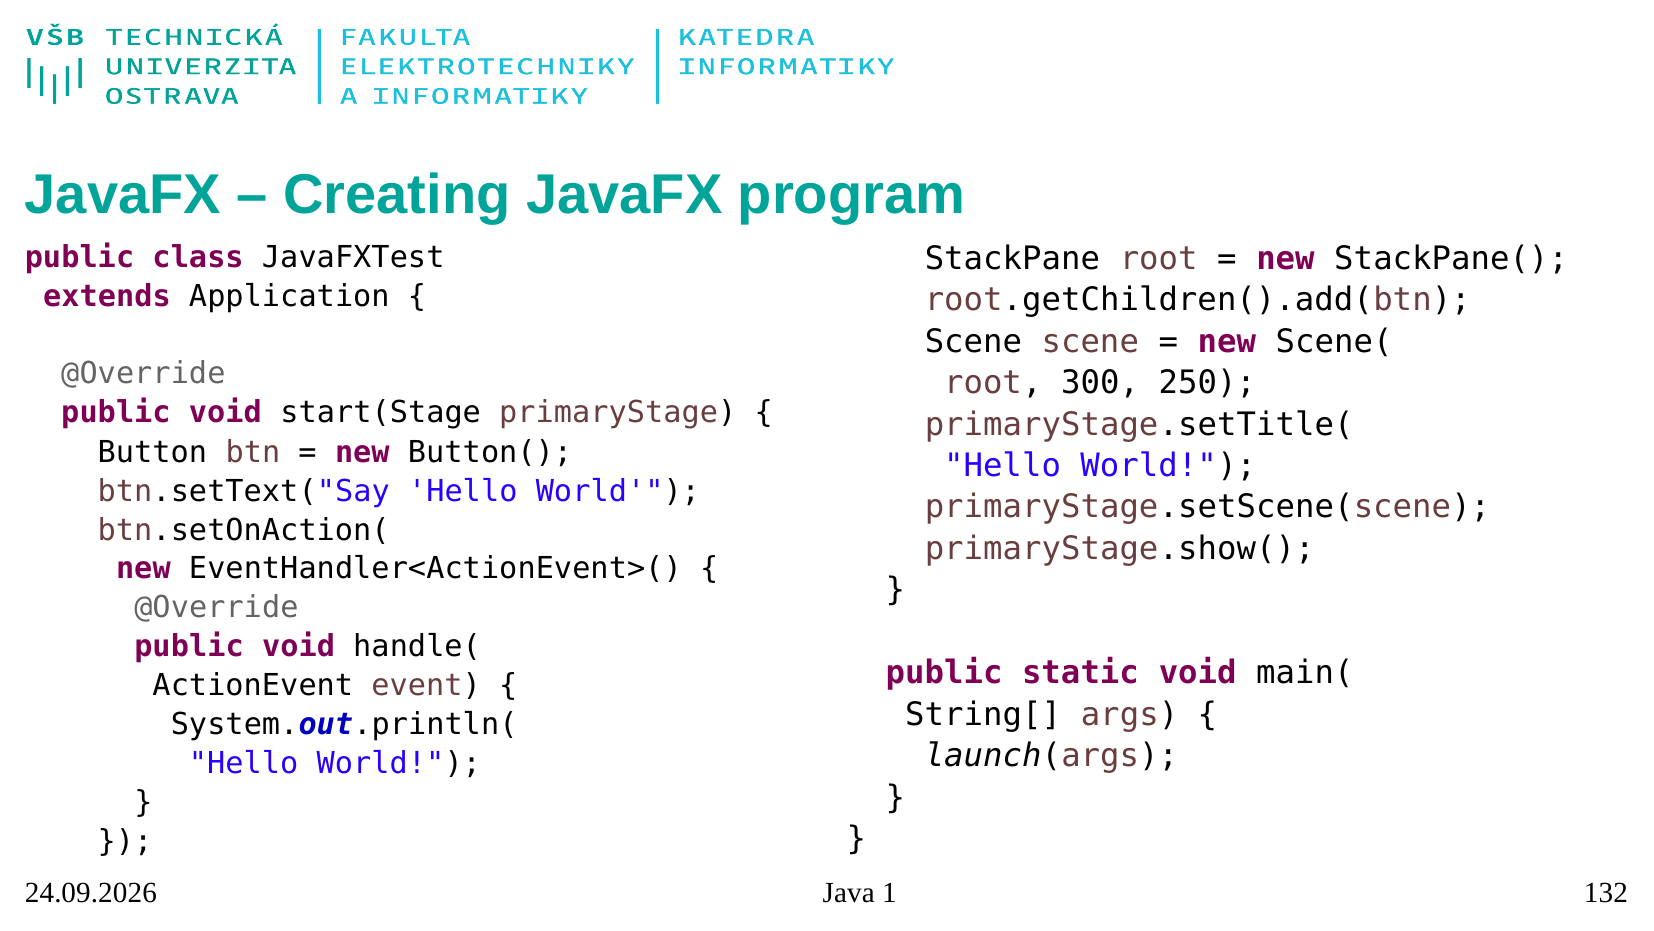

# JavaFX – Creating JavaFX program
public class JavaFXTest
 extends Application {
 @Override
 public void start(Stage primaryStage) {
 Button btn = new Button();
 btn.setText("Say 'Hello World'");
 btn.setOnAction(
 new EventHandler<ActionEvent>() {
 @Override
 public void handle(
 ActionEvent event) {
 System.out.println(
 "Hello World!");
 }
 });
 StackPane root = new StackPane();
 root.getChildren().add(btn);
 Scene scene = new Scene(
 root, 300, 250);
 primaryStage.setTitle(
 "Hello World!");
 primaryStage.setScene(scene);
 primaryStage.show();
 }
 public static void main(
 String[] args) {
 launch(args);
 }
}
Java 1
132